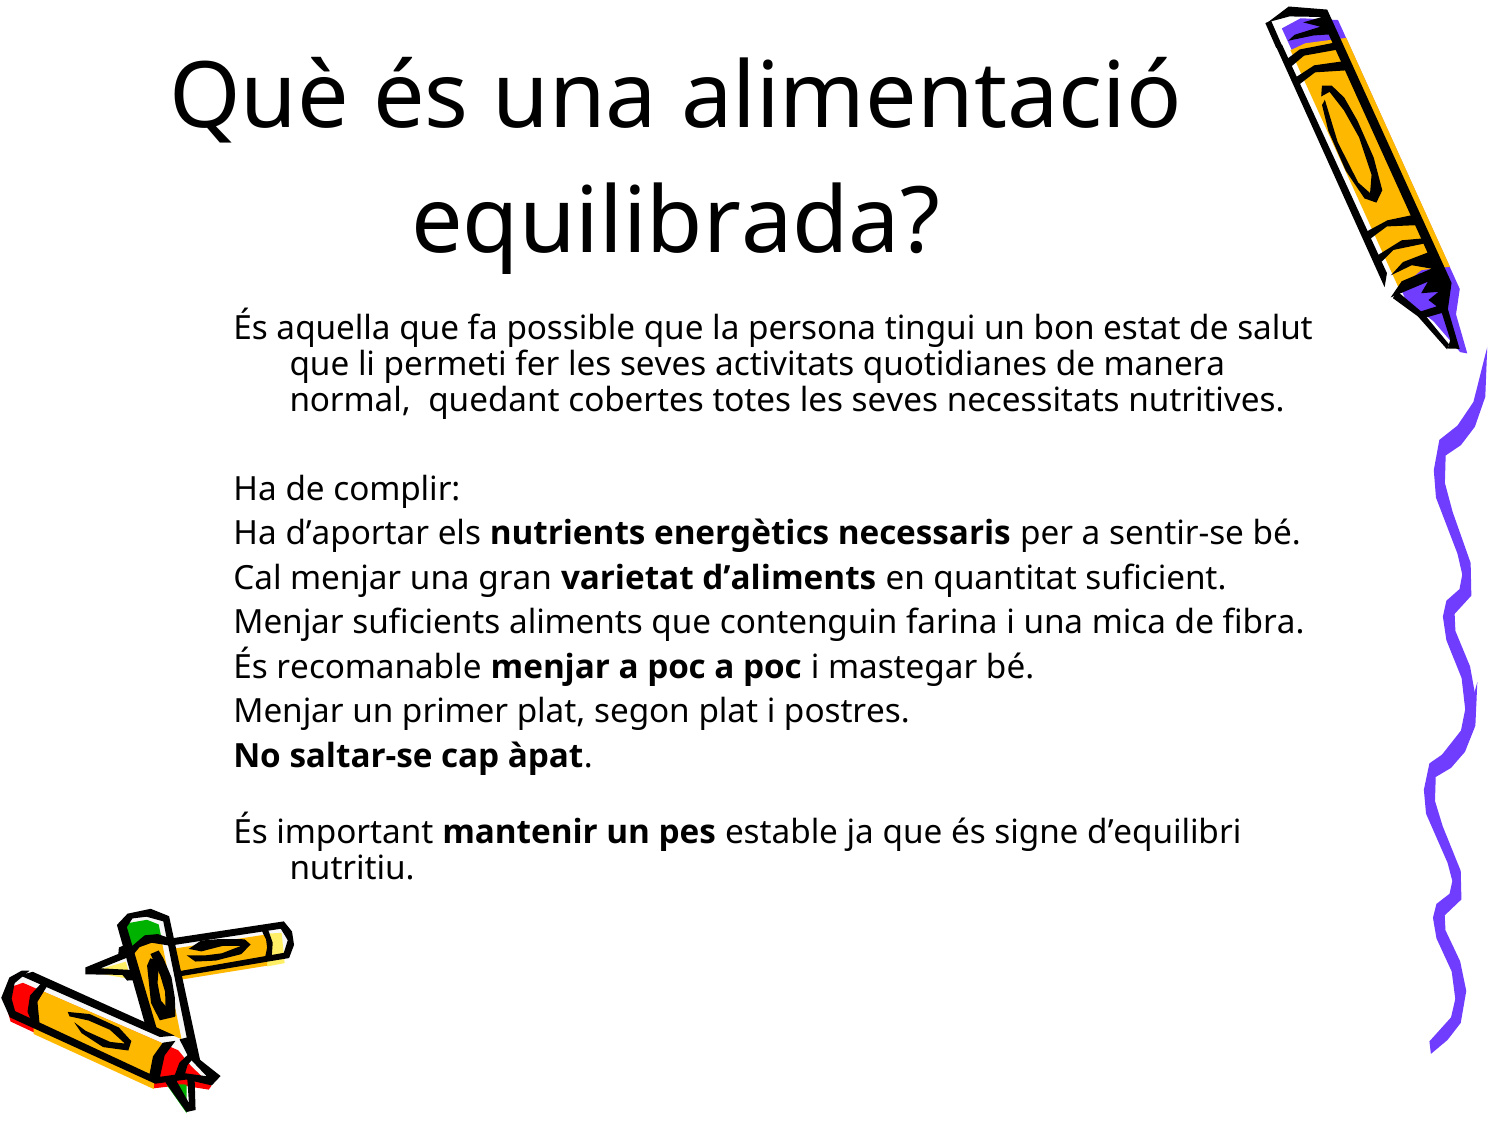

# Què és una alimentació equilibrada?
És aquella que fa possible que la persona tingui un bon estat de salut que li permeti fer les seves activitats quotidianes de manera normal, quedant cobertes totes les seves necessitats nutritives.
Ha de complir:
Ha d’aportar els nutrients energètics necessaris per a sentir-se bé.
Cal menjar una gran varietat d’aliments en quantitat suficient.
Menjar suficients aliments que contenguin farina i una mica de fibra.
És recomanable menjar a poc a poc i mastegar bé.
Menjar un primer plat, segon plat i postres.
No saltar-se cap àpat.
És important mantenir un pes estable ja que és signe d’equilibri nutritiu.